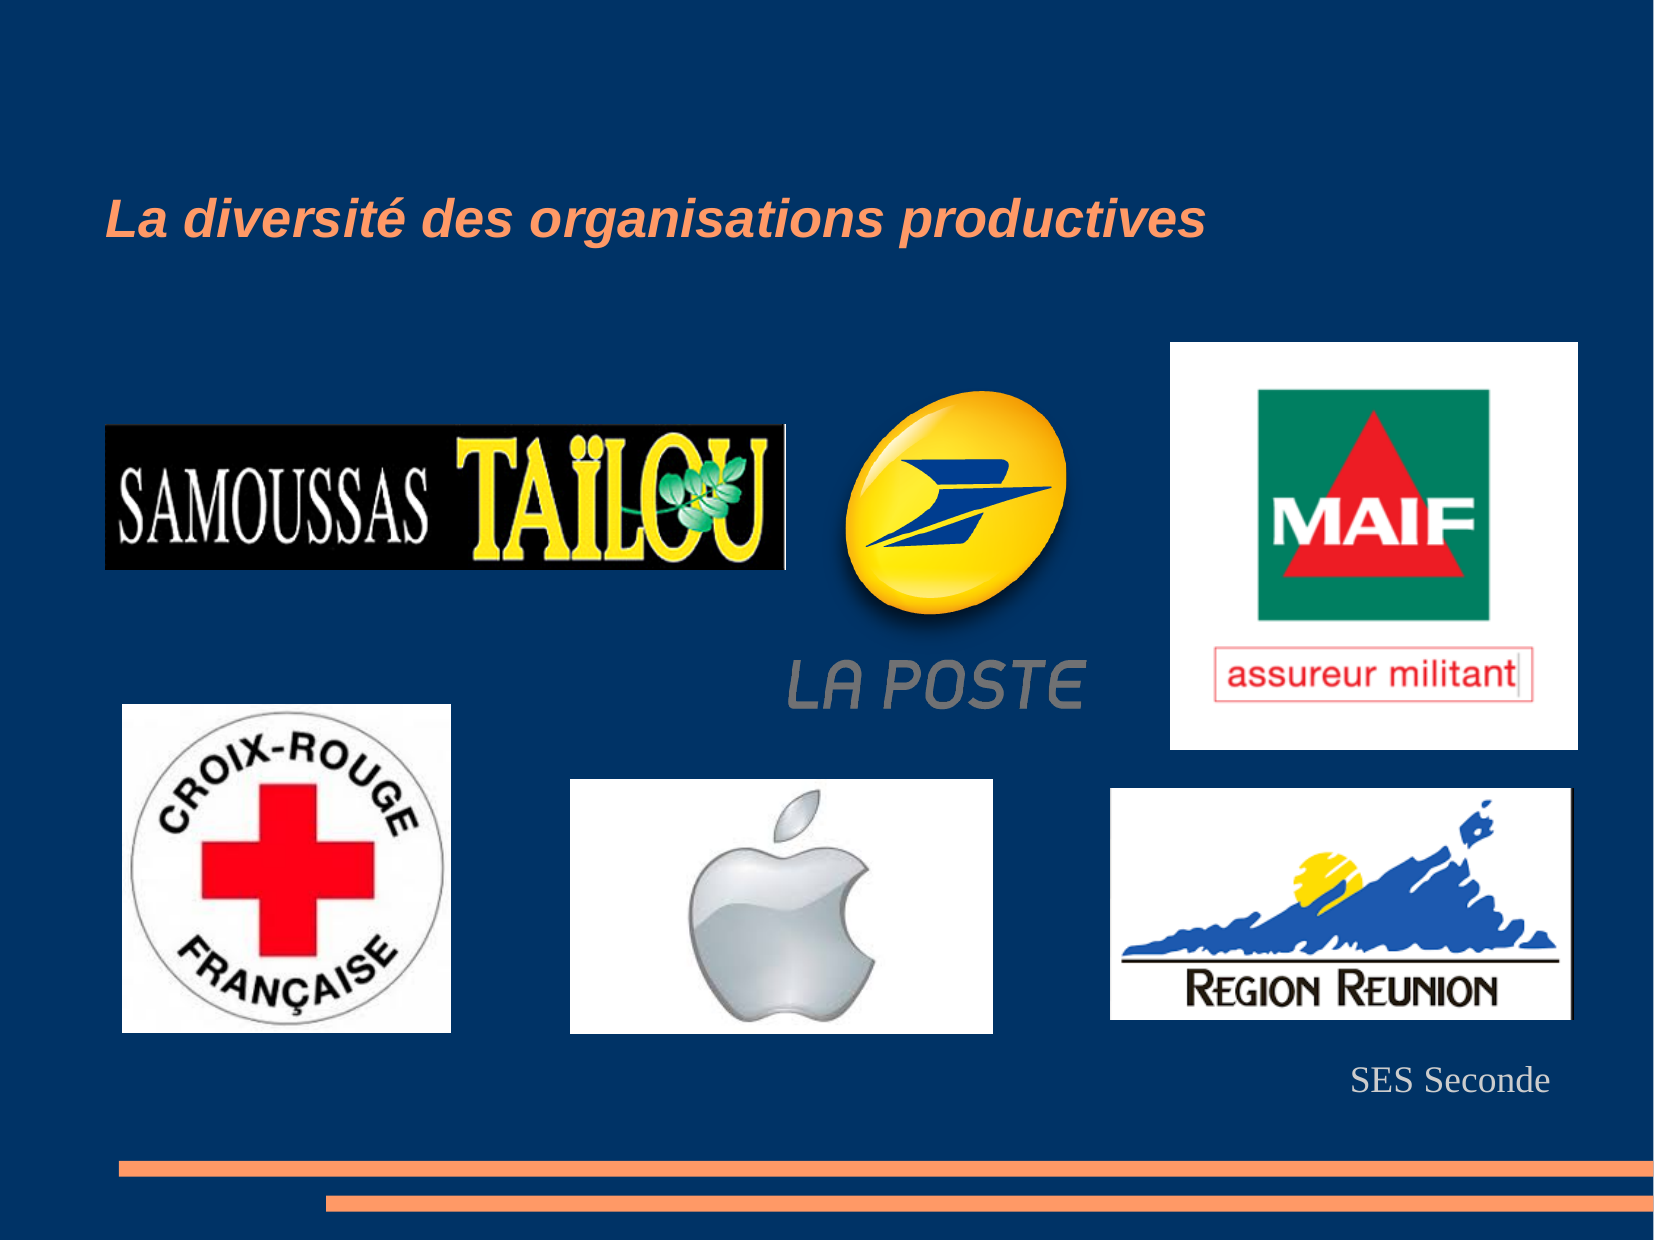

# La diversité des organisations productives
SES Seconde